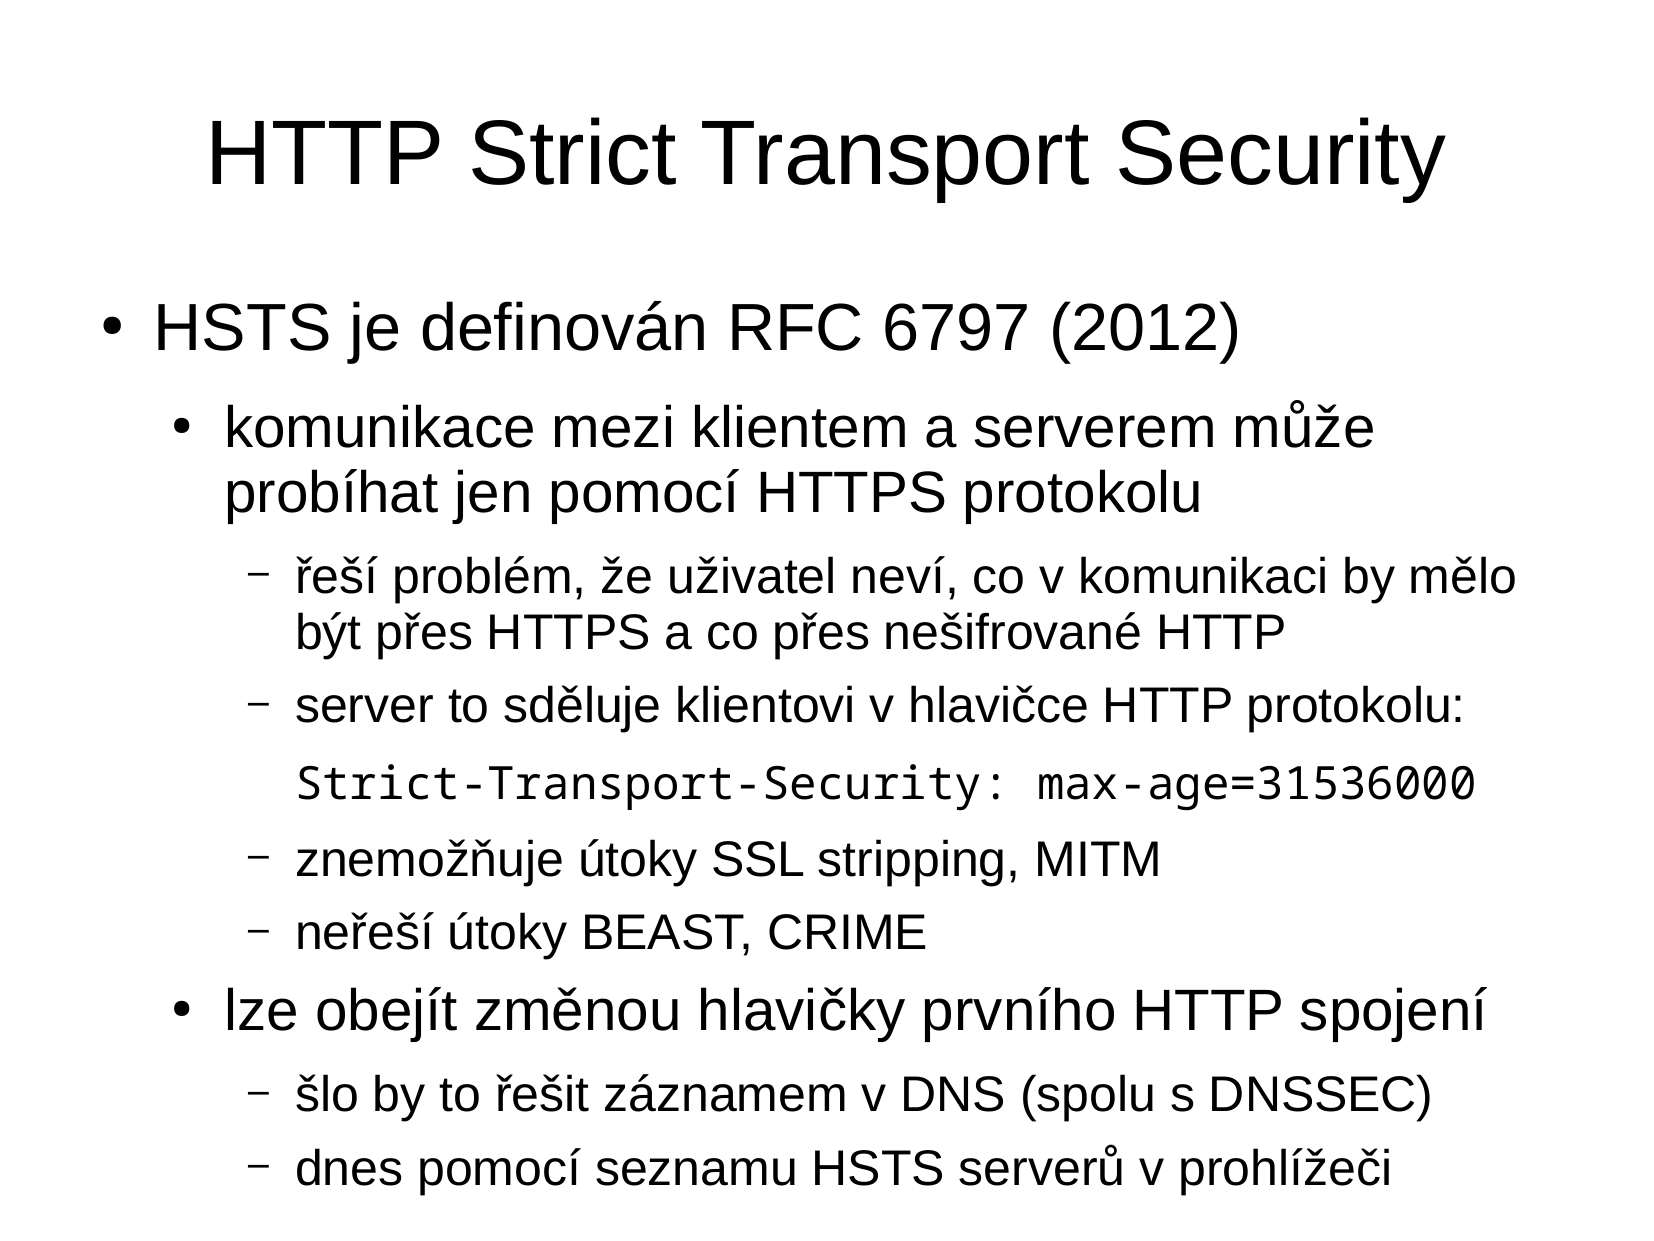

# HTTP Strict Transport Security
HSTS je definován RFC 6797 (2012)
komunikace mezi klientem a serverem může probíhat jen pomocí HTTPS protokolu
řeší problém, že uživatel neví, co v komunikaci by mělo být přes HTTPS a co přes nešifrované HTTP
server to sděluje klientovi v hlavičce HTTP protokolu:
Strict-Transport-Security: max-age=31536000
znemožňuje útoky SSL stripping, MITM
neřeší útoky BEAST, CRIME
lze obejít změnou hlavičky prvního HTTP spojení
šlo by to řešit záznamem v DNS (spolu s DNSSEC)
dnes pomocí seznamu HSTS serverů v prohlížeči